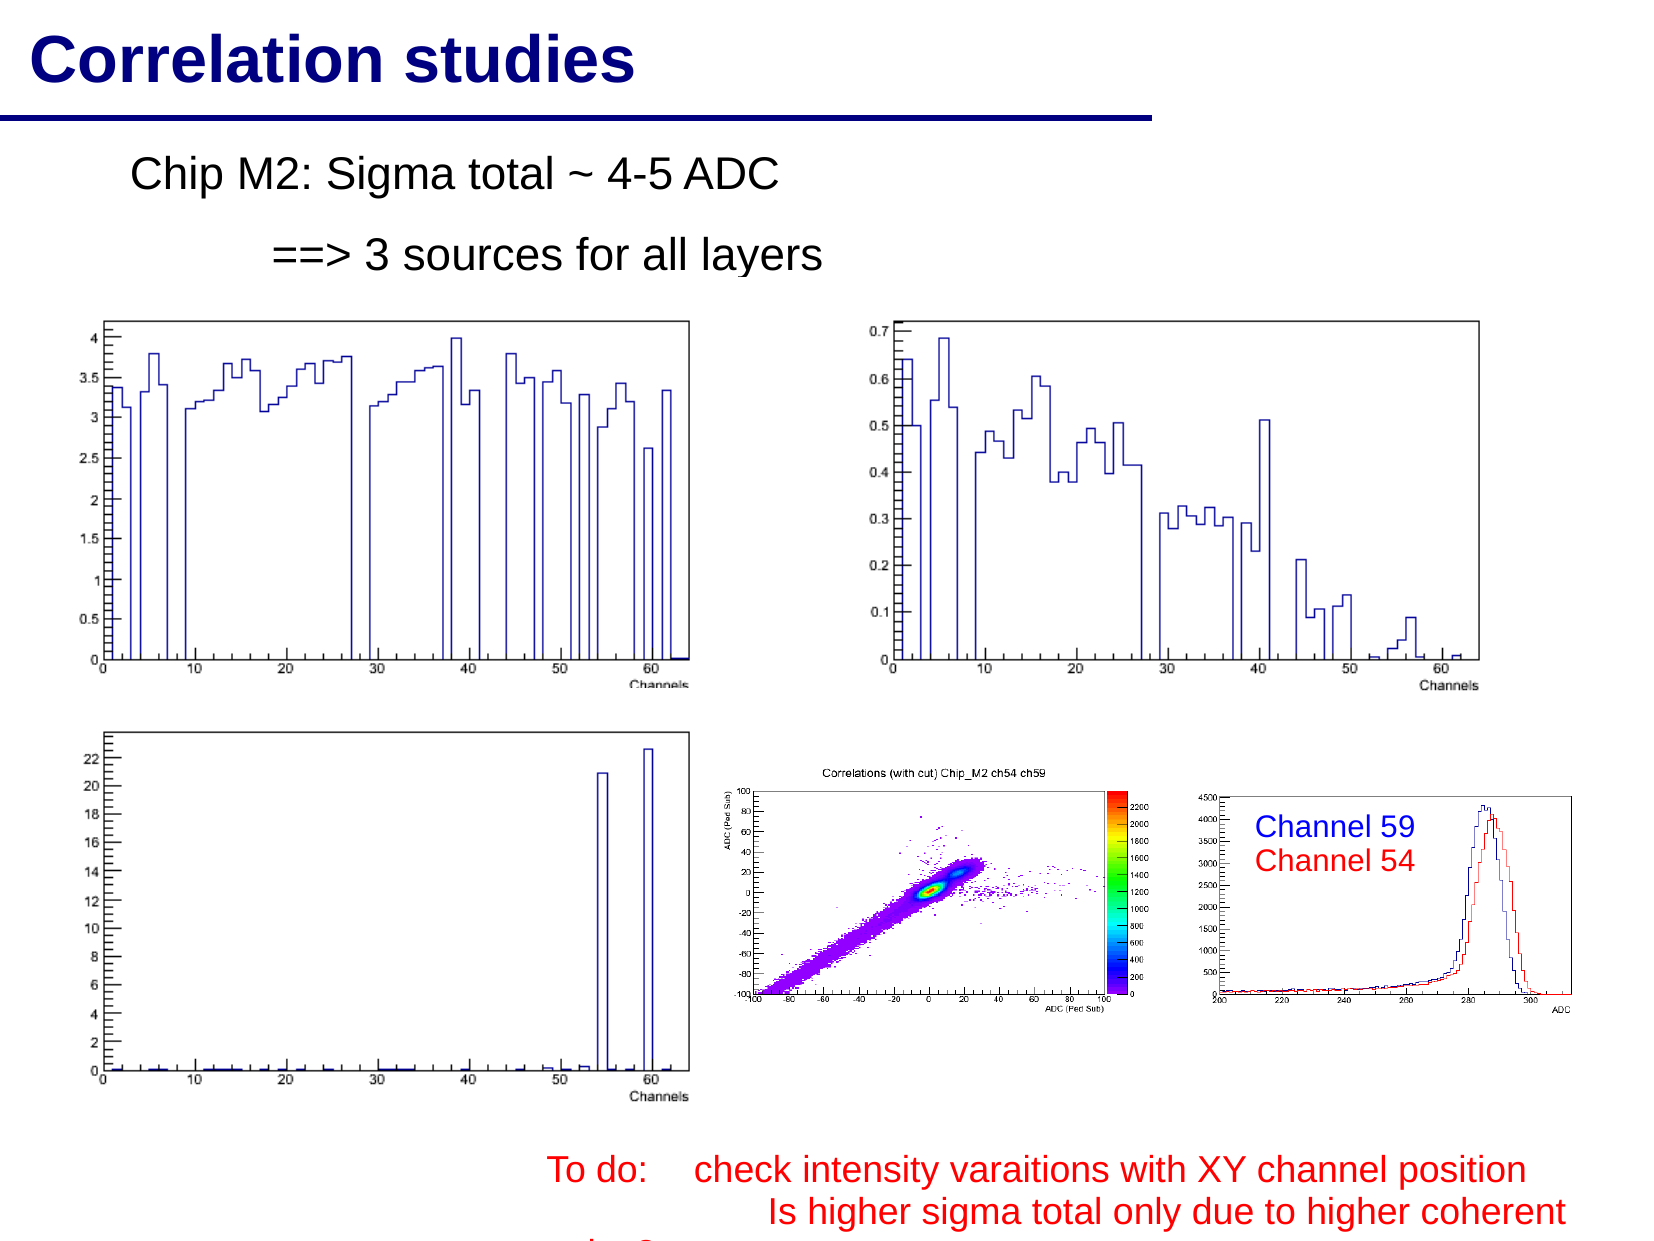

# Correlation studies
Chip M2: Sigma total ~ 4-5 ADC
==> 3 sources for all layers
Channel 59
Channel 54
To do: 	check intensity varaitions with XY channel position
			Is higher sigma total only due to higher coherent noise?